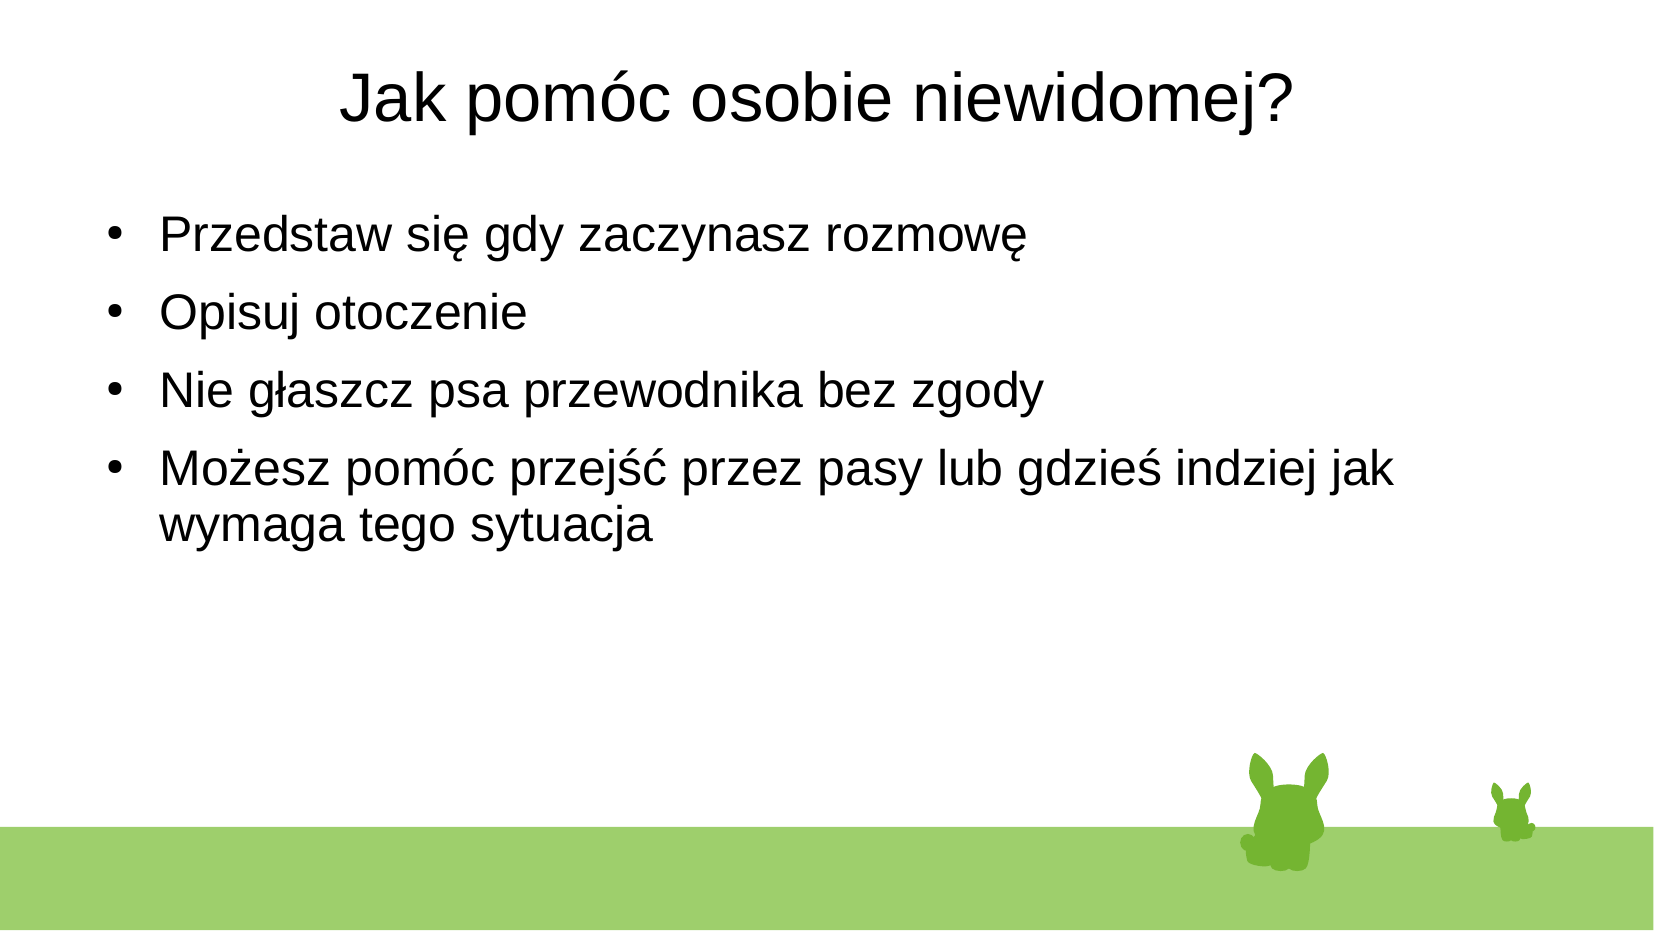

# Jak pomóc osobie niewidomej?
Przedstaw się gdy zaczynasz rozmowę
Opisuj otoczenie
Nie głaszcz psa przewodnika bez zgody
Możesz pomóc przejść przez pasy lub gdzieś indziej jak wymaga tego sytuacja